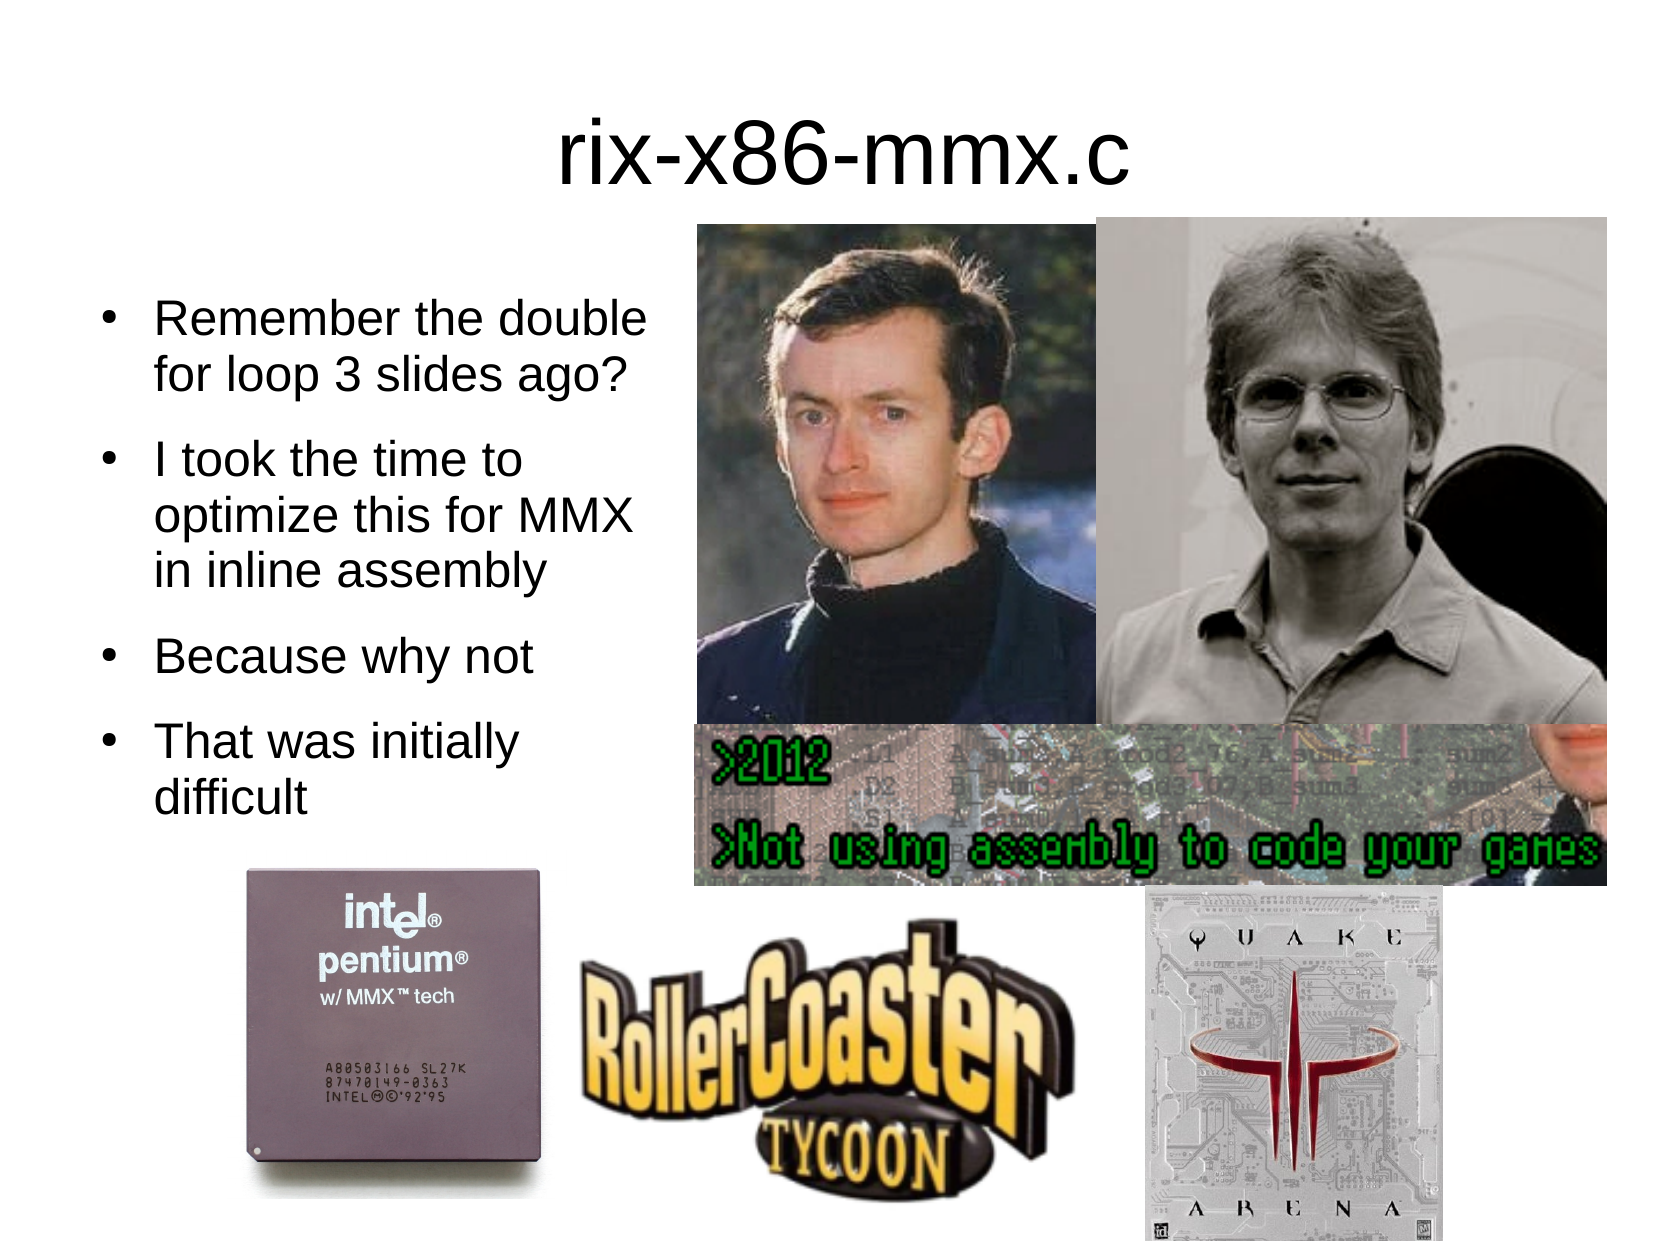

# rix-x86-mmx.c
Remember the double
for loop 3 slides ago?
I took the time to
optimize this for MMX
in inline assembly
Because why not
That was initially
difficult